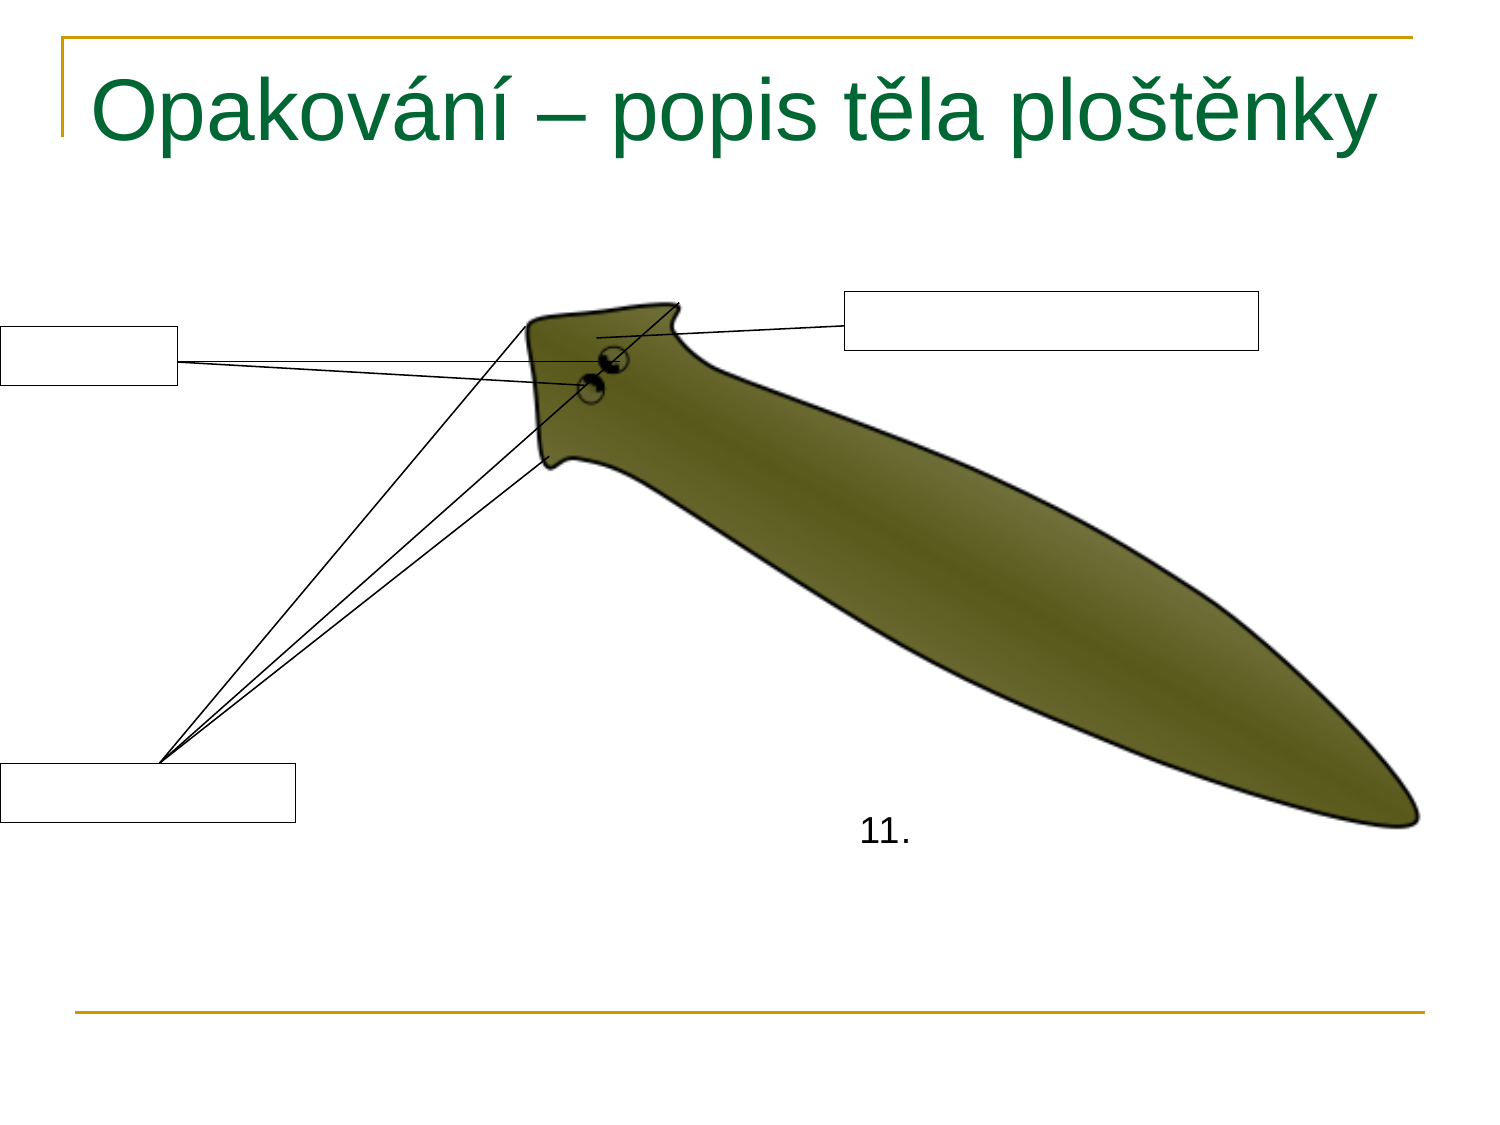

# Opakování – popis těla ploštěnky
11.